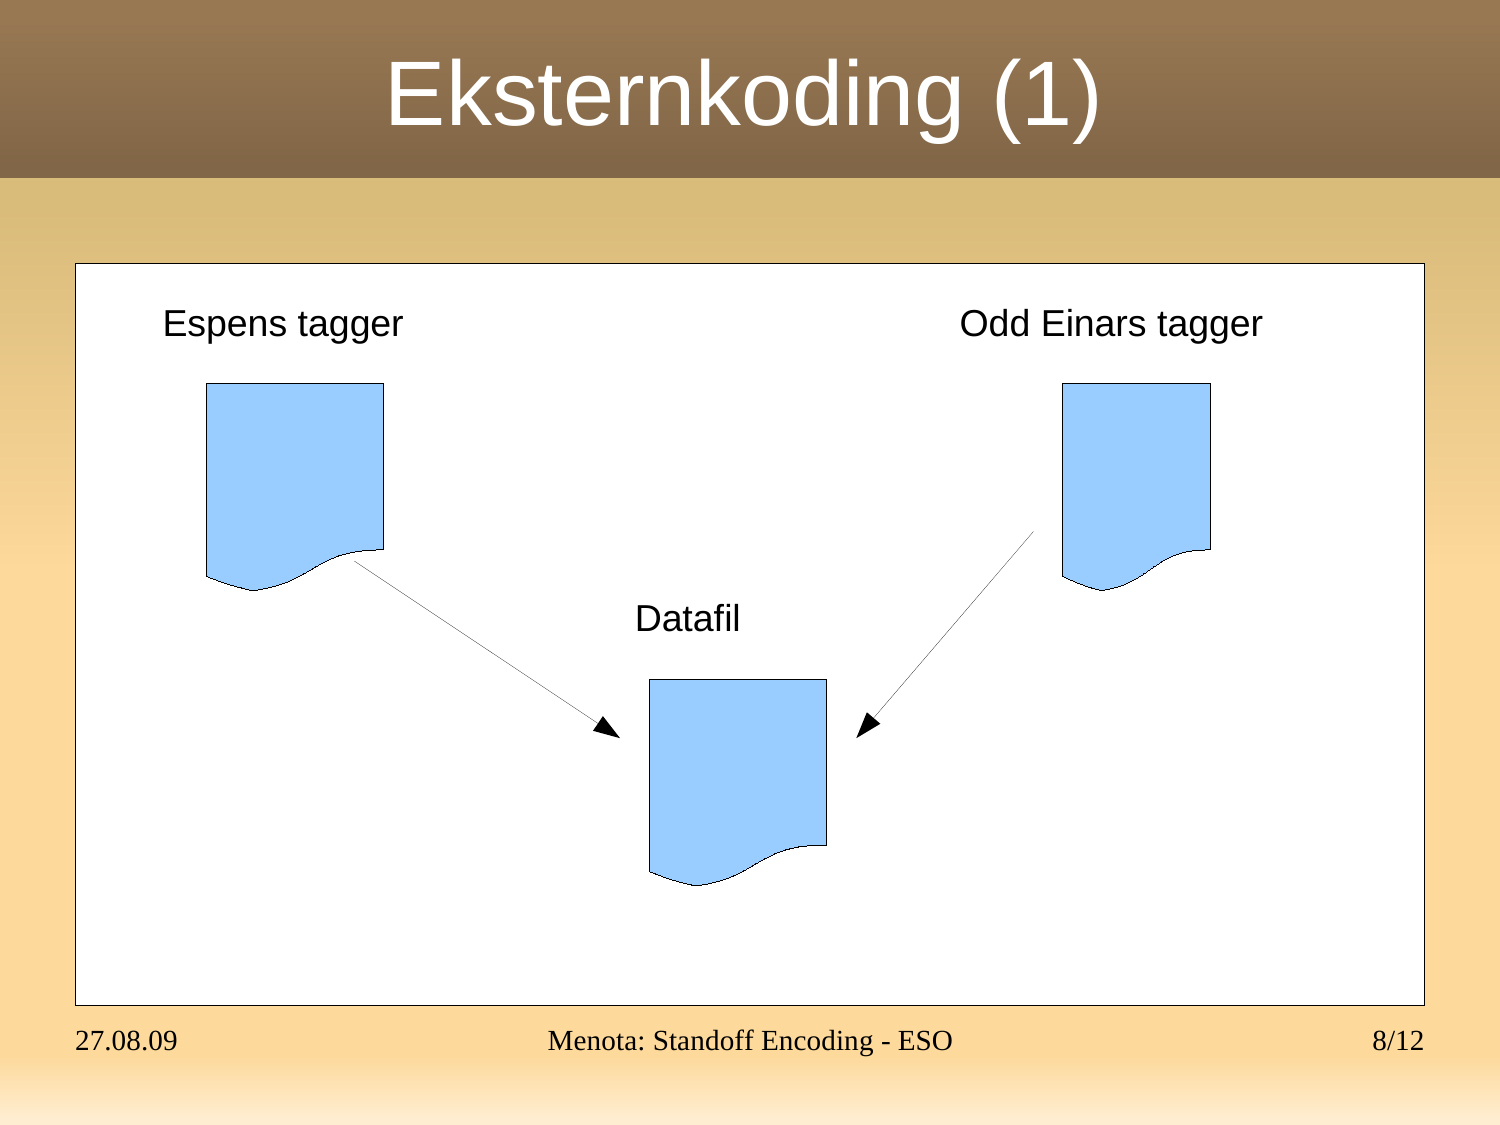

# Eksternkoding (1)
Espens tagger
Odd Einars tagger
Datafil
27.08.09
Menota: Standoff Encoding - ESO
8